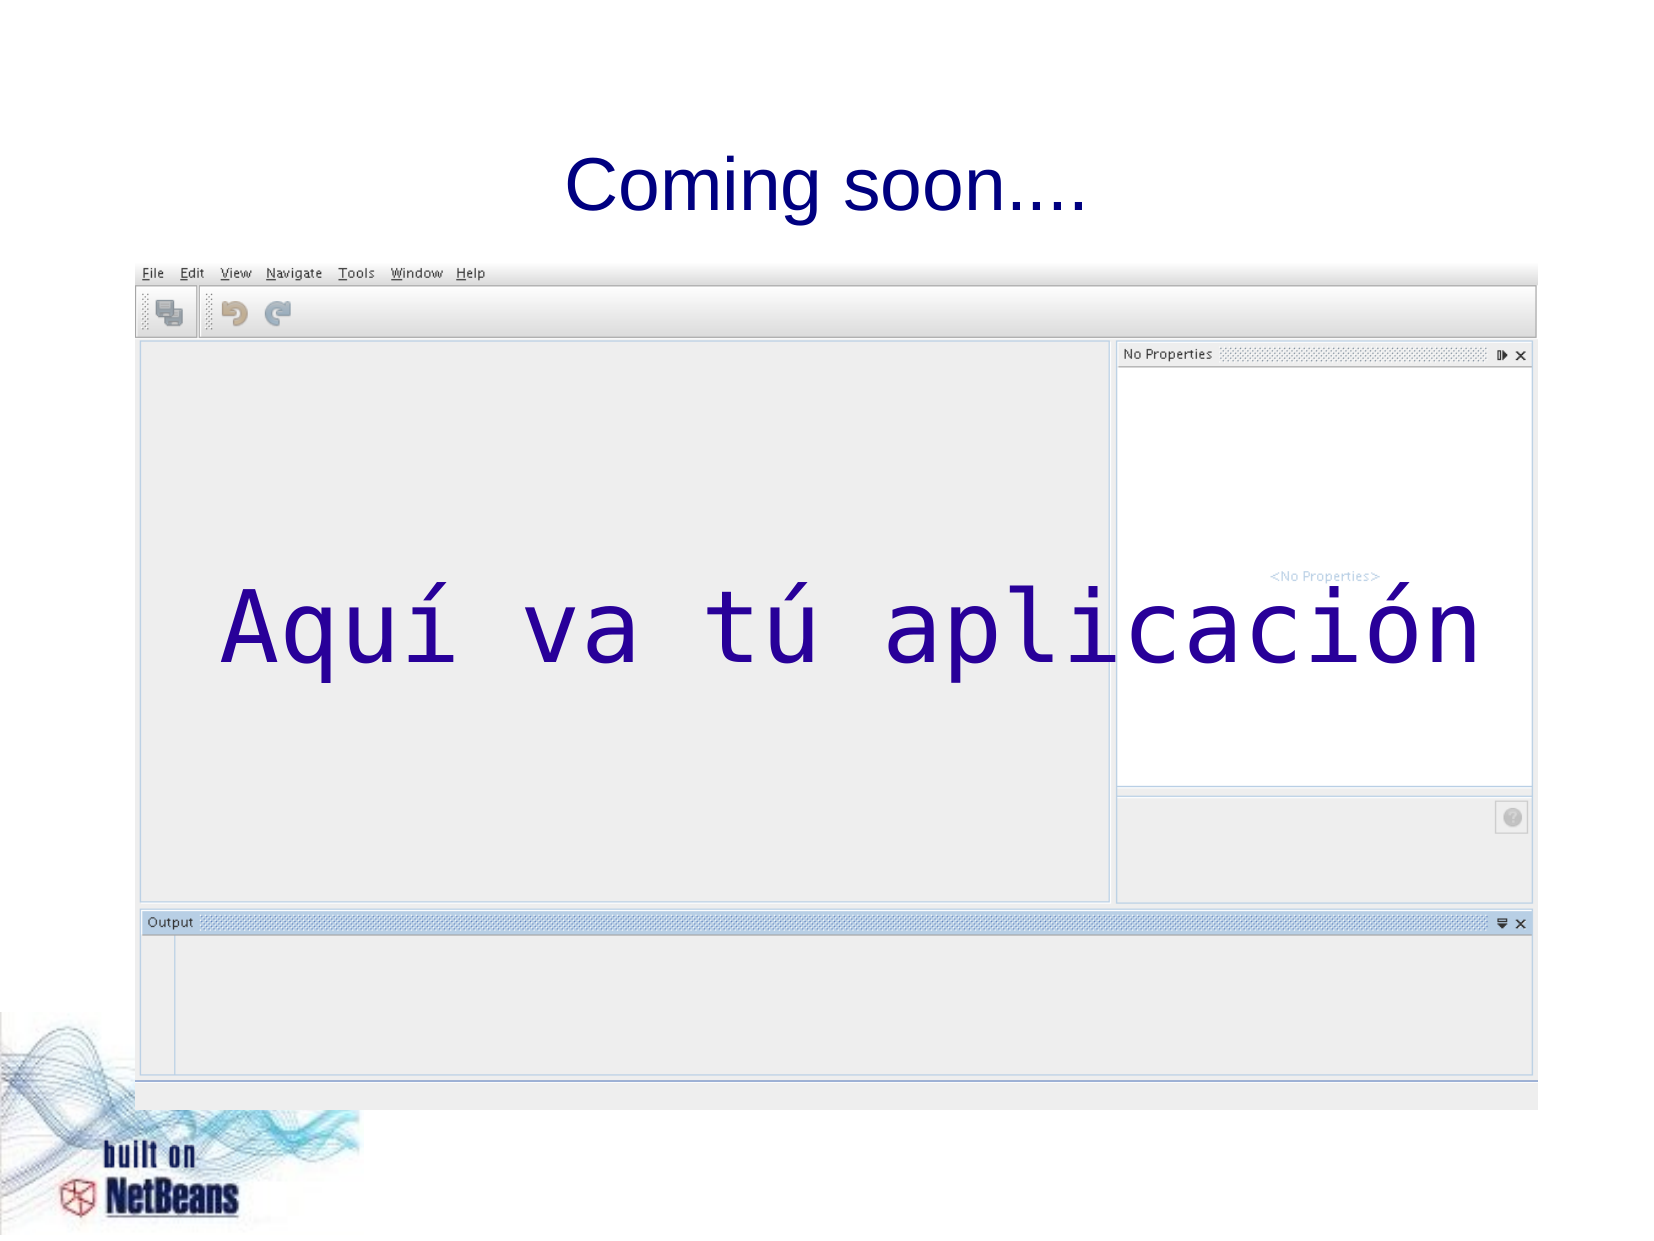

# Coming soon....
Aquí va tú aplicación